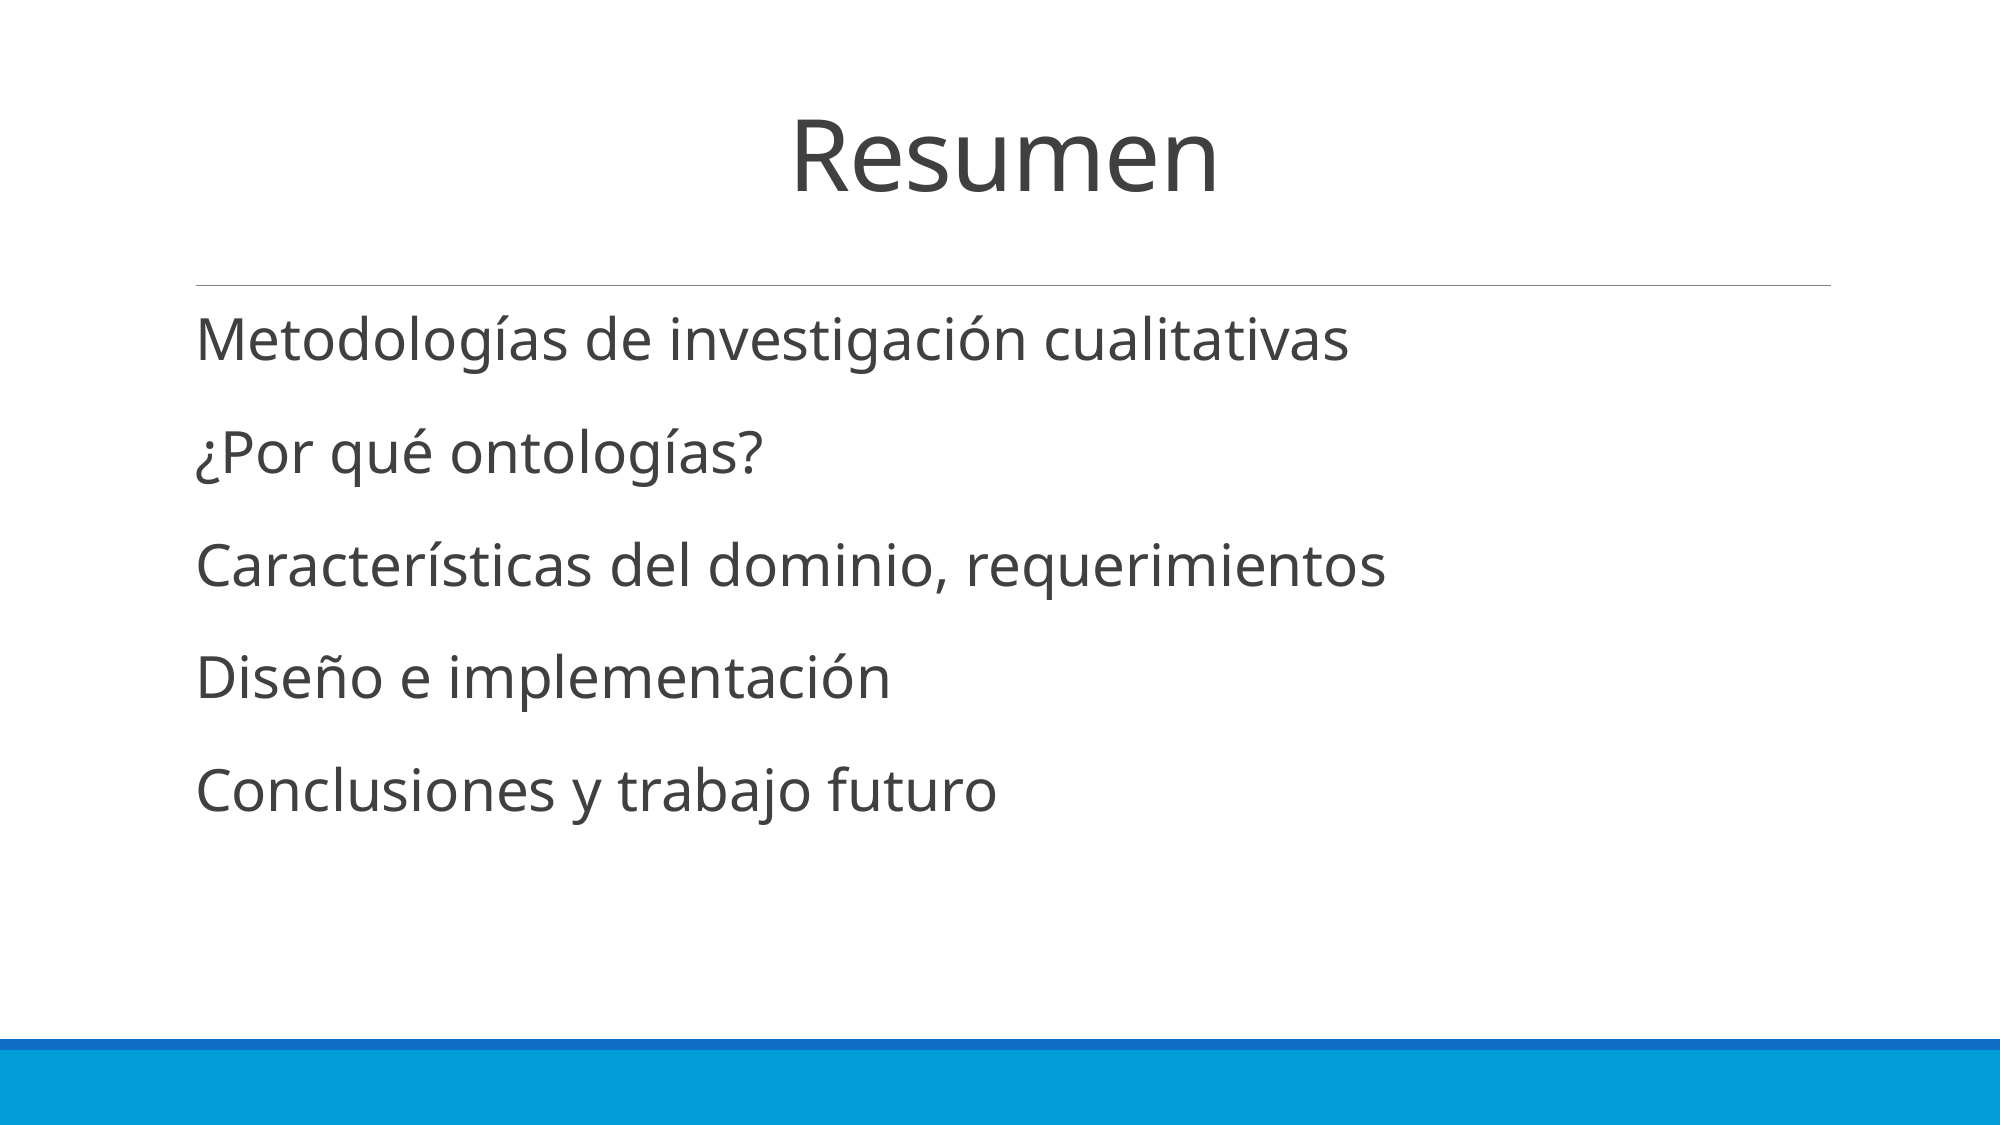

# Resumen
Metodologías de investigación cualitativas
¿Por qué ontologías?
Características del dominio, requerimientos
Diseño e implementación
Conclusiones y trabajo futuro